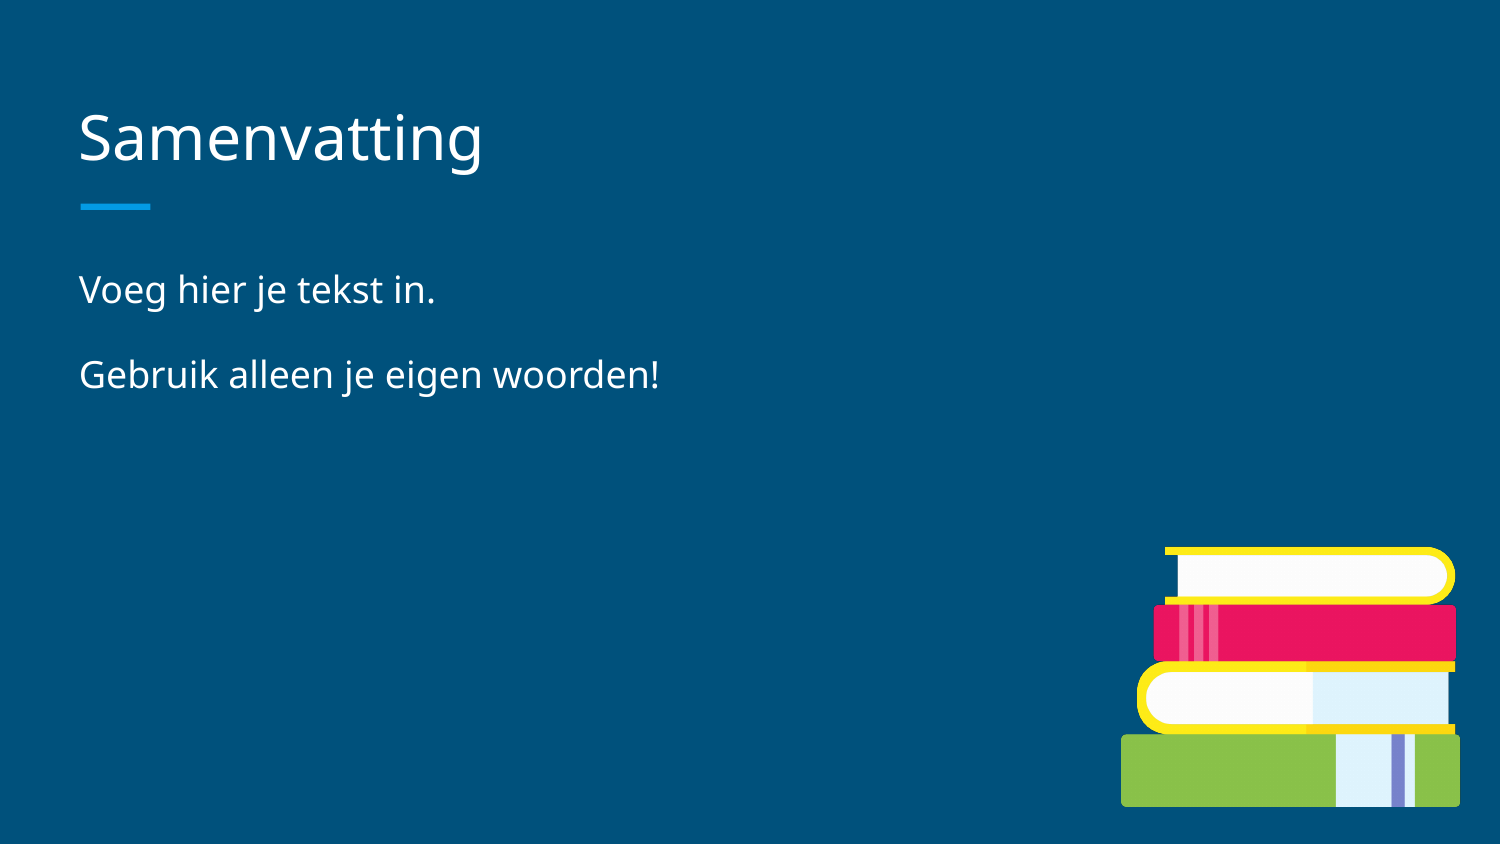

# Samenvatting
Voeg hier je tekst in.
Gebruik alleen je eigen woorden!